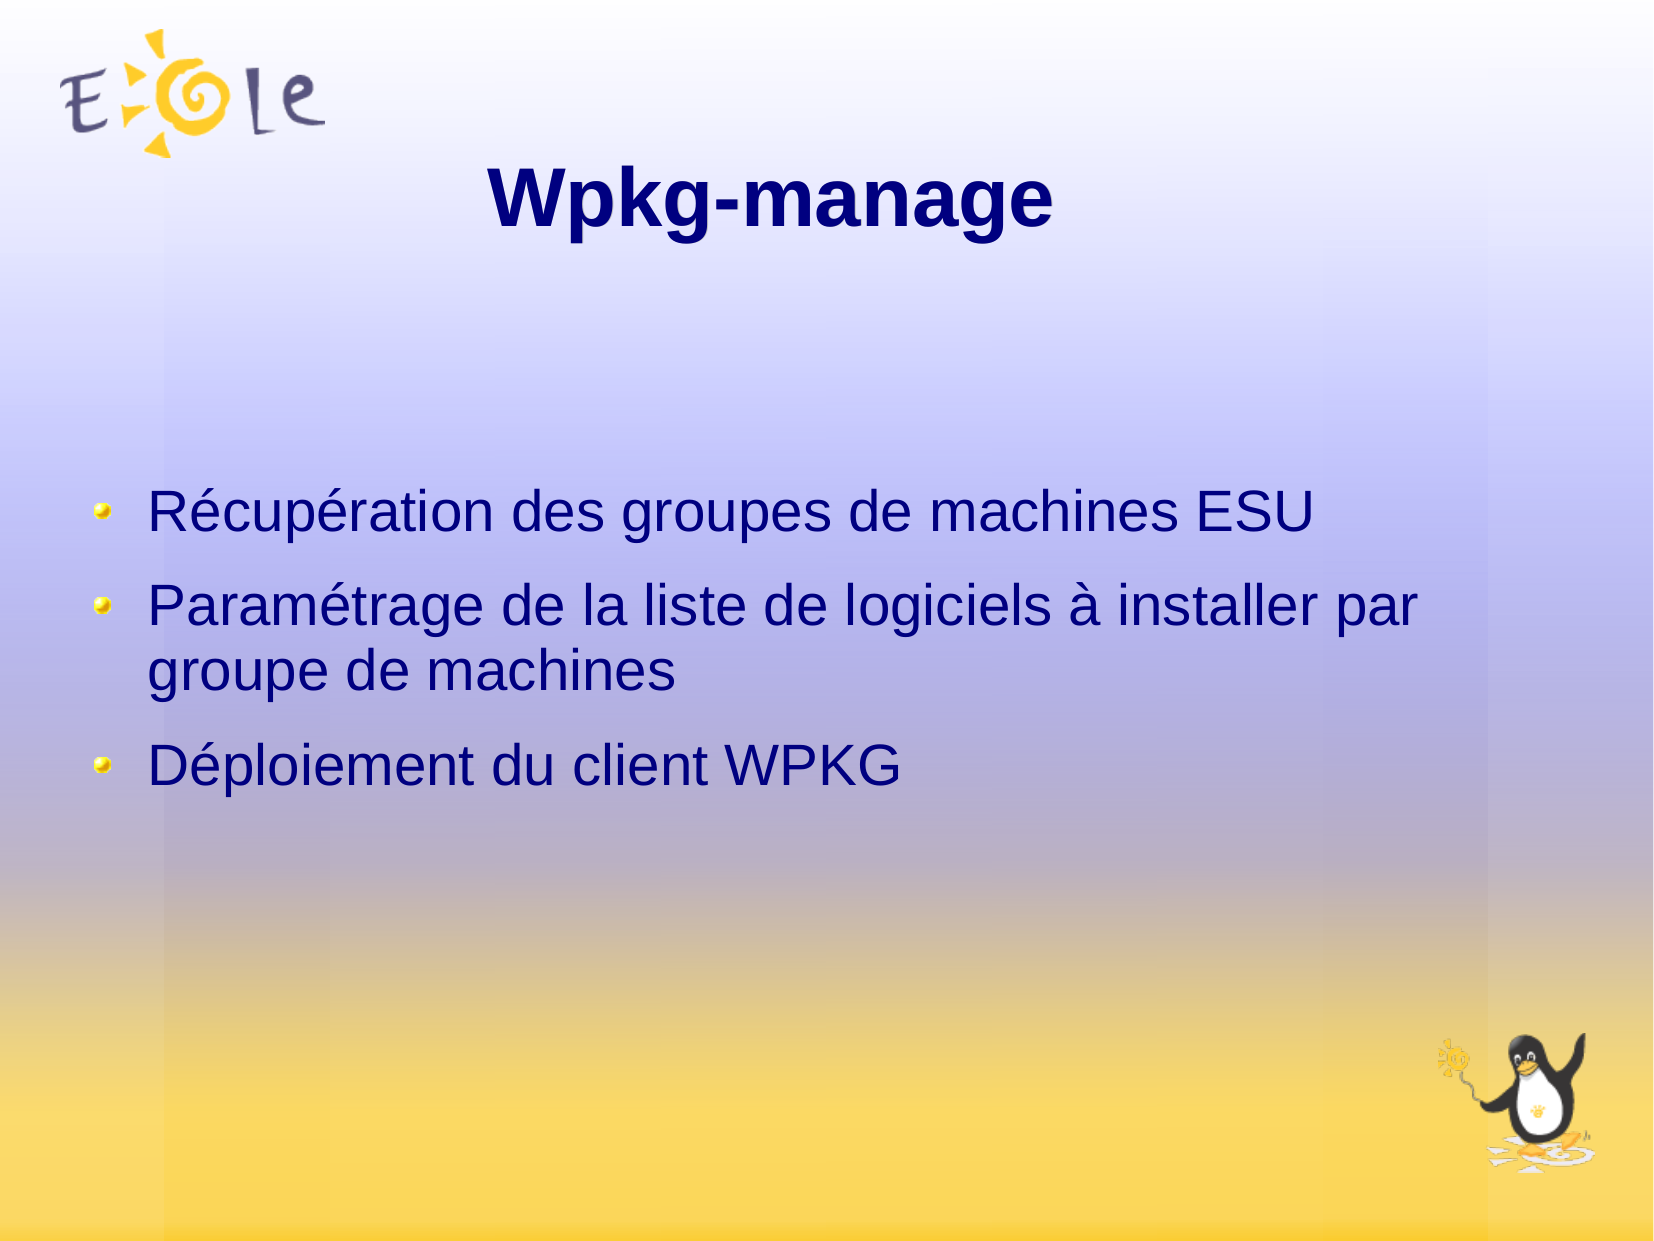

Wpkg-manage
# Récupération des groupes de machines ESU
Paramétrage de la liste de logiciels à installer par groupe de machines
Déploiement du client WPKG